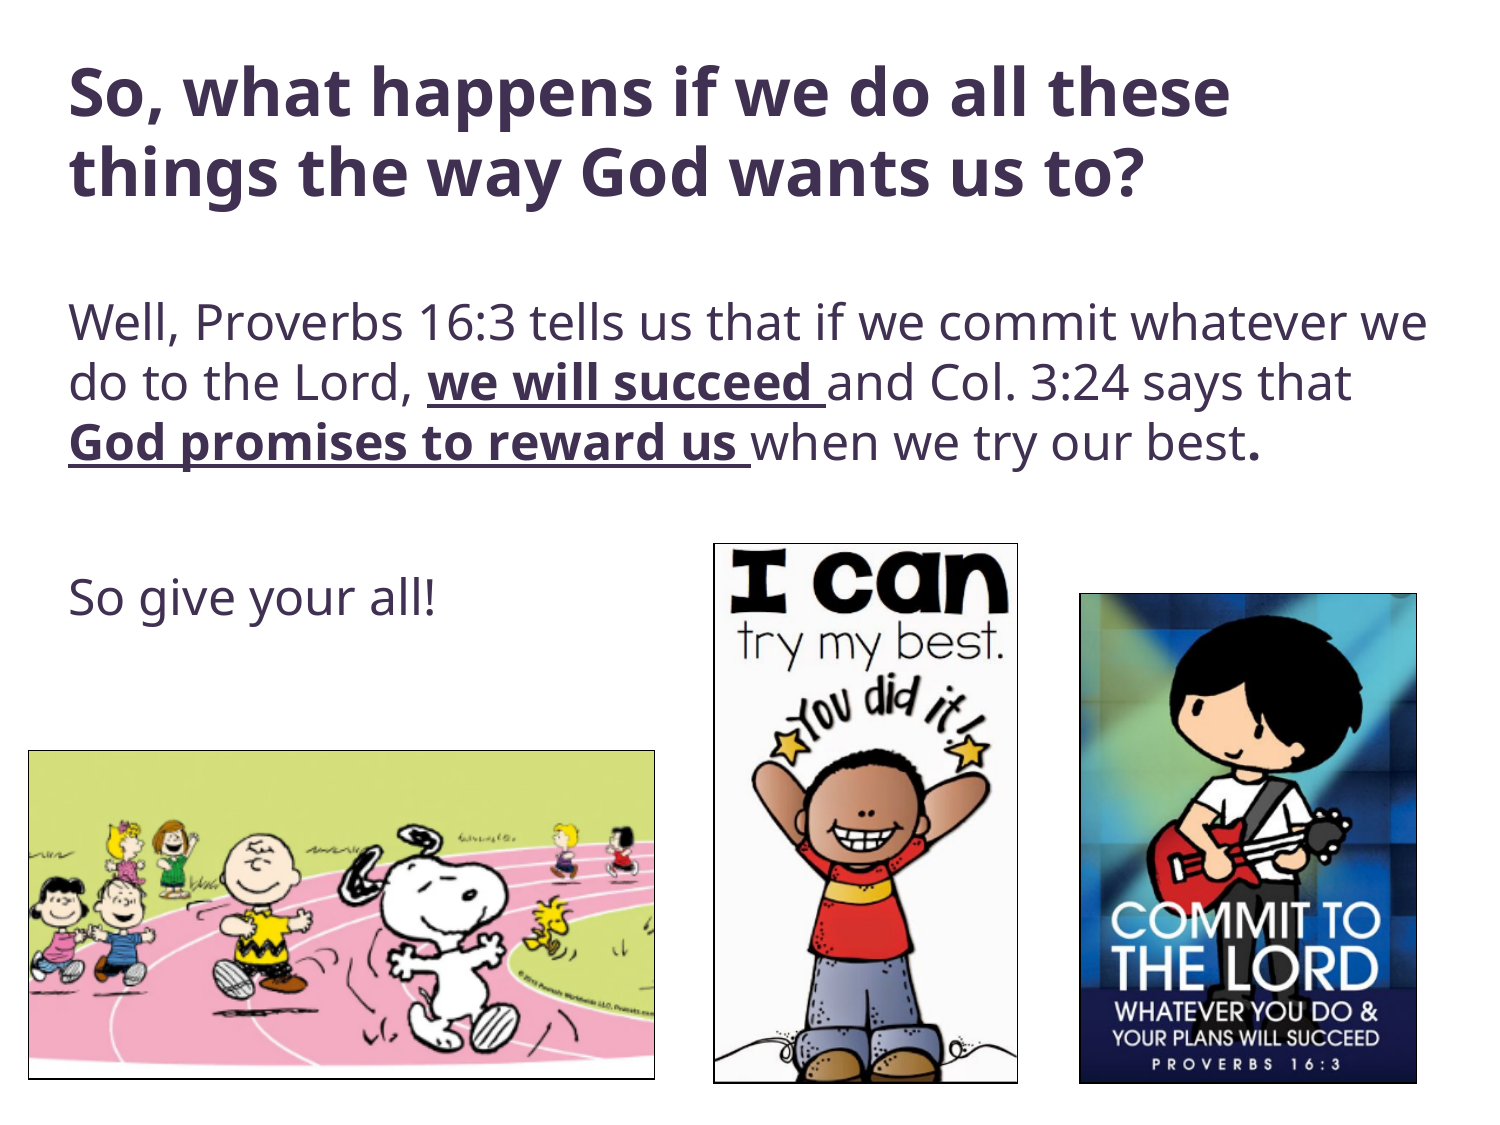

So, what happens if we do all these things the way God wants us to?
Well, Proverbs 16:3 tells us that if we commit whatever we do to the Lord, we will succeed and Col. 3:24 says that God promises to reward us when we try our best.
So give your all!